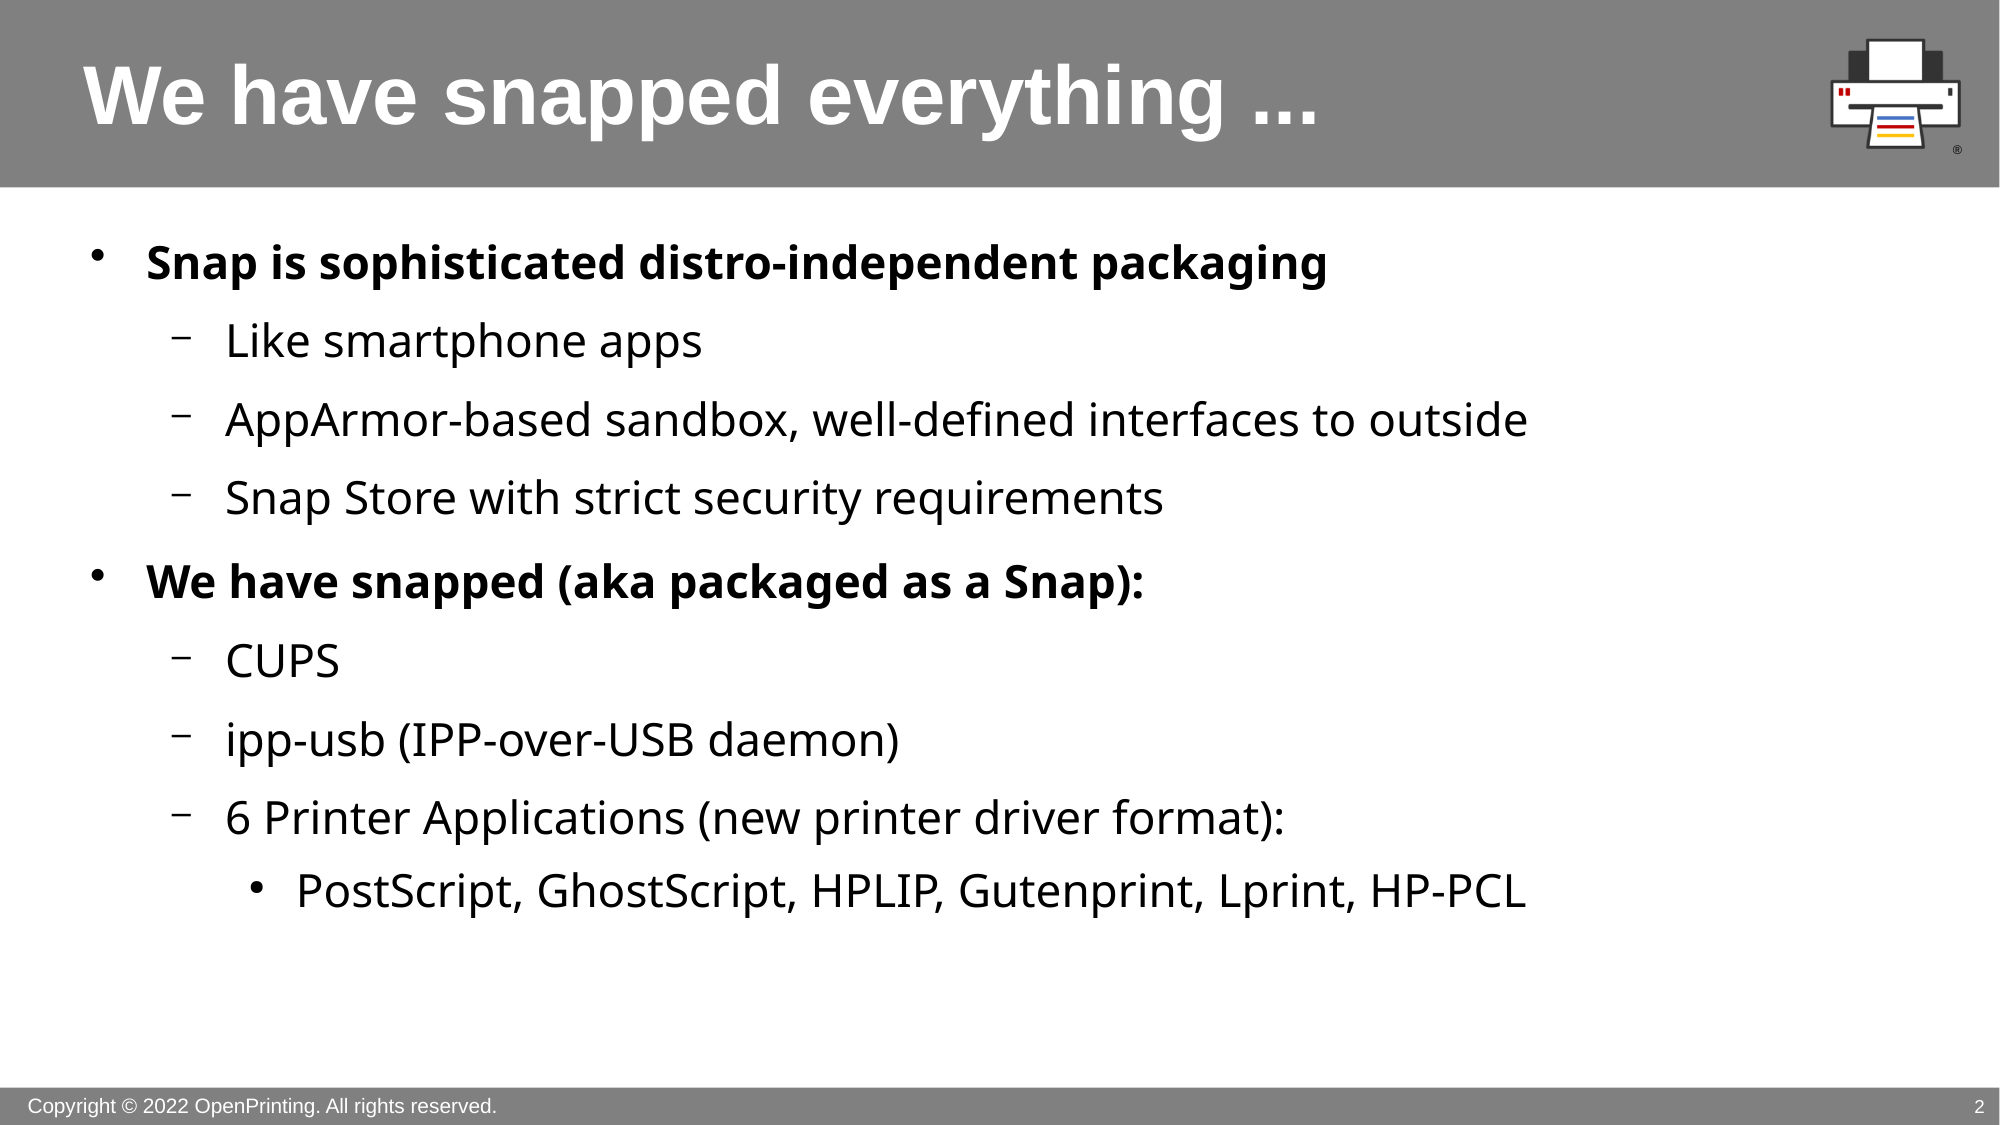

We have snapped everything ...
# Snap is sophisticated distro-independent packaging
Like smartphone apps
AppArmor-based sandbox, well-defined interfaces to outside
Snap Store with strict security requirements
We have snapped (aka packaged as a Snap):
CUPS
ipp-usb (IPP-over-USB daemon)
6 Printer Applications (new printer driver format):
PostScript, GhostScript, HPLIP, Gutenprint, Lprint, HP-PCL